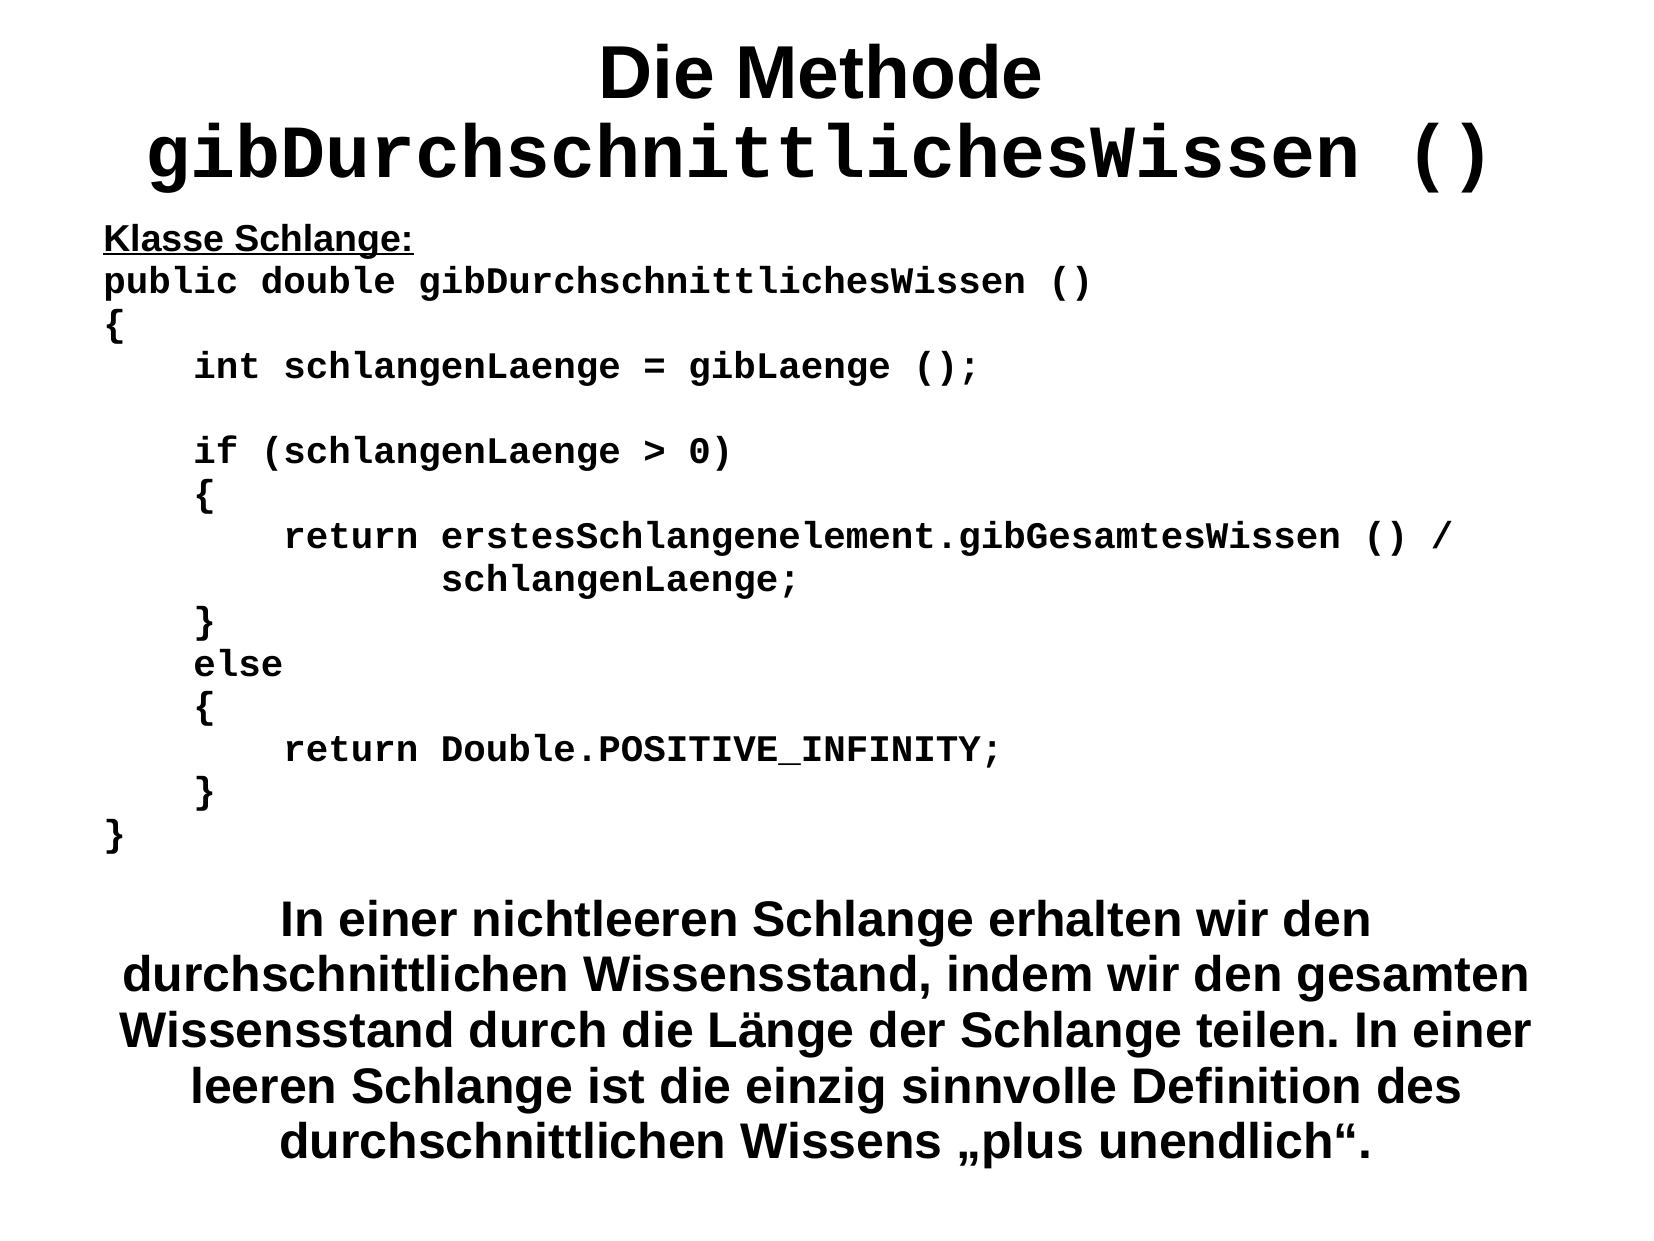

# Die Methode gibDurchschnittlichesWissen ()
Klasse Schlange:
public double gibDurchschnittlichesWissen ()
{
 int schlangenLaenge = gibLaenge ();
 if (schlangenLaenge > 0)
 {
 return erstesSchlangenelement.gibGesamtesWissen () /
 schlangenLaenge;
 }
 else
 {
 return Double.POSITIVE_INFINITY;
 }
}
In einer nichtleeren Schlange erhalten wir den durchschnittlichen Wissensstand, indem wir den gesamten Wissensstand durch die Länge der Schlange teilen. In einer leeren Schlange ist die einzig sinnvolle Definition des durchschnittlichen Wissens „plus unendlich“.